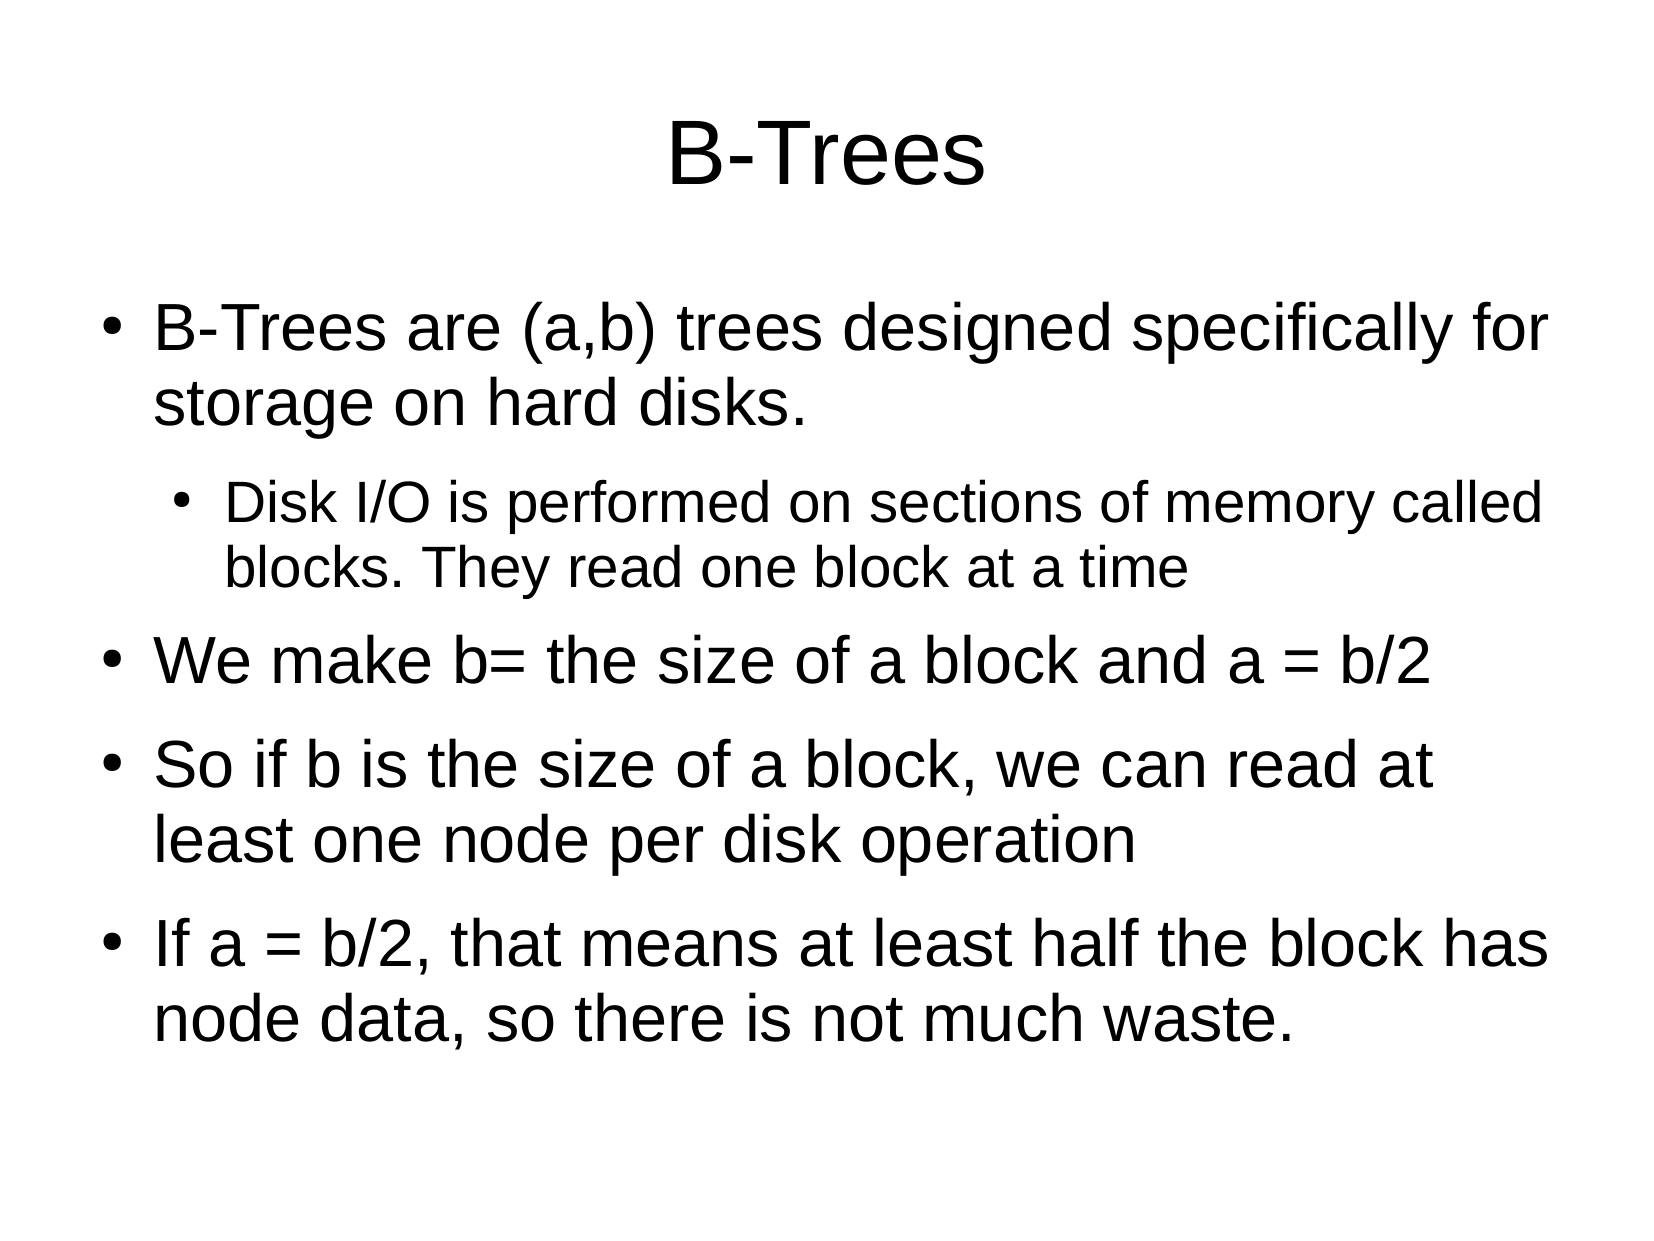

# B-Trees
B-Trees are (a,b) trees designed specifically for storage on hard disks.
Disk I/O is performed on sections of memory called blocks. They read one block at a time
We make b= the size of a block and a = b/2
So if b is the size of a block, we can read at least one node per disk operation
If a = b/2, that means at least half the block has node data, so there is not much waste.